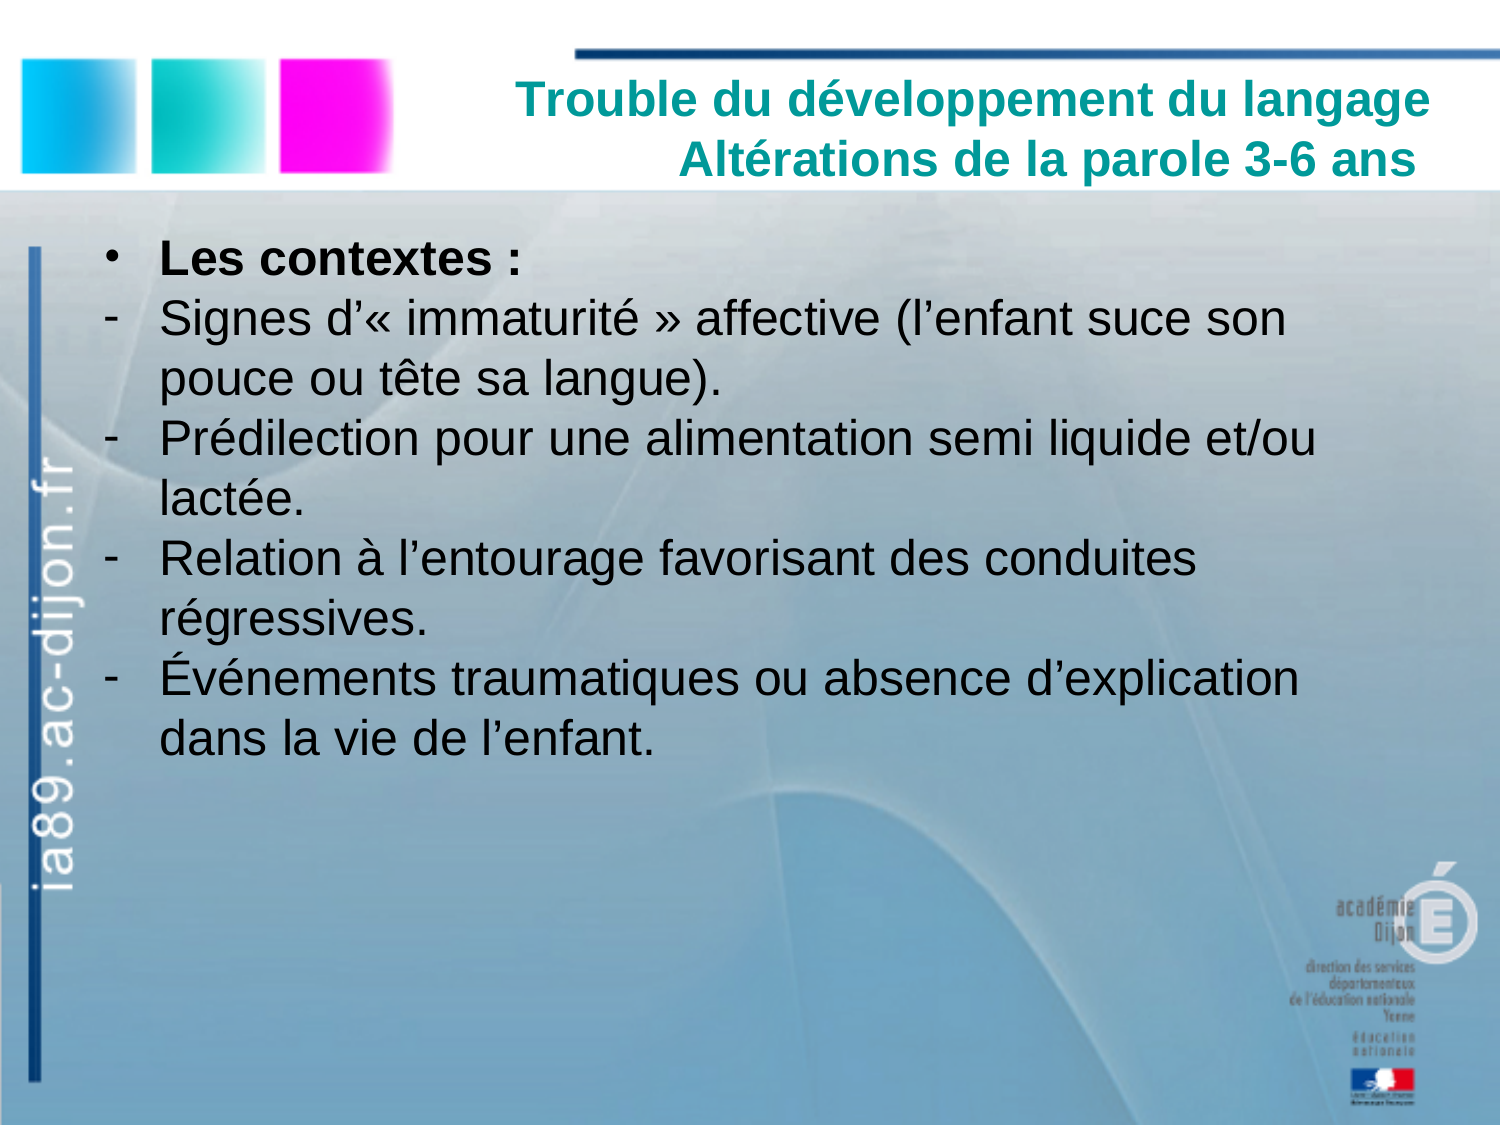

Trouble du développement du langage
Altérations de la parole 3-6 ans
# Les contextes :
Signes d’« immaturité » affective (l’enfant suce son pouce ou tête sa langue).
Prédilection pour une alimentation semi liquide et/ou lactée.
Relation à l’entourage favorisant des conduites régressives.
Événements traumatiques ou absence d’explication dans la vie de l’enfant.